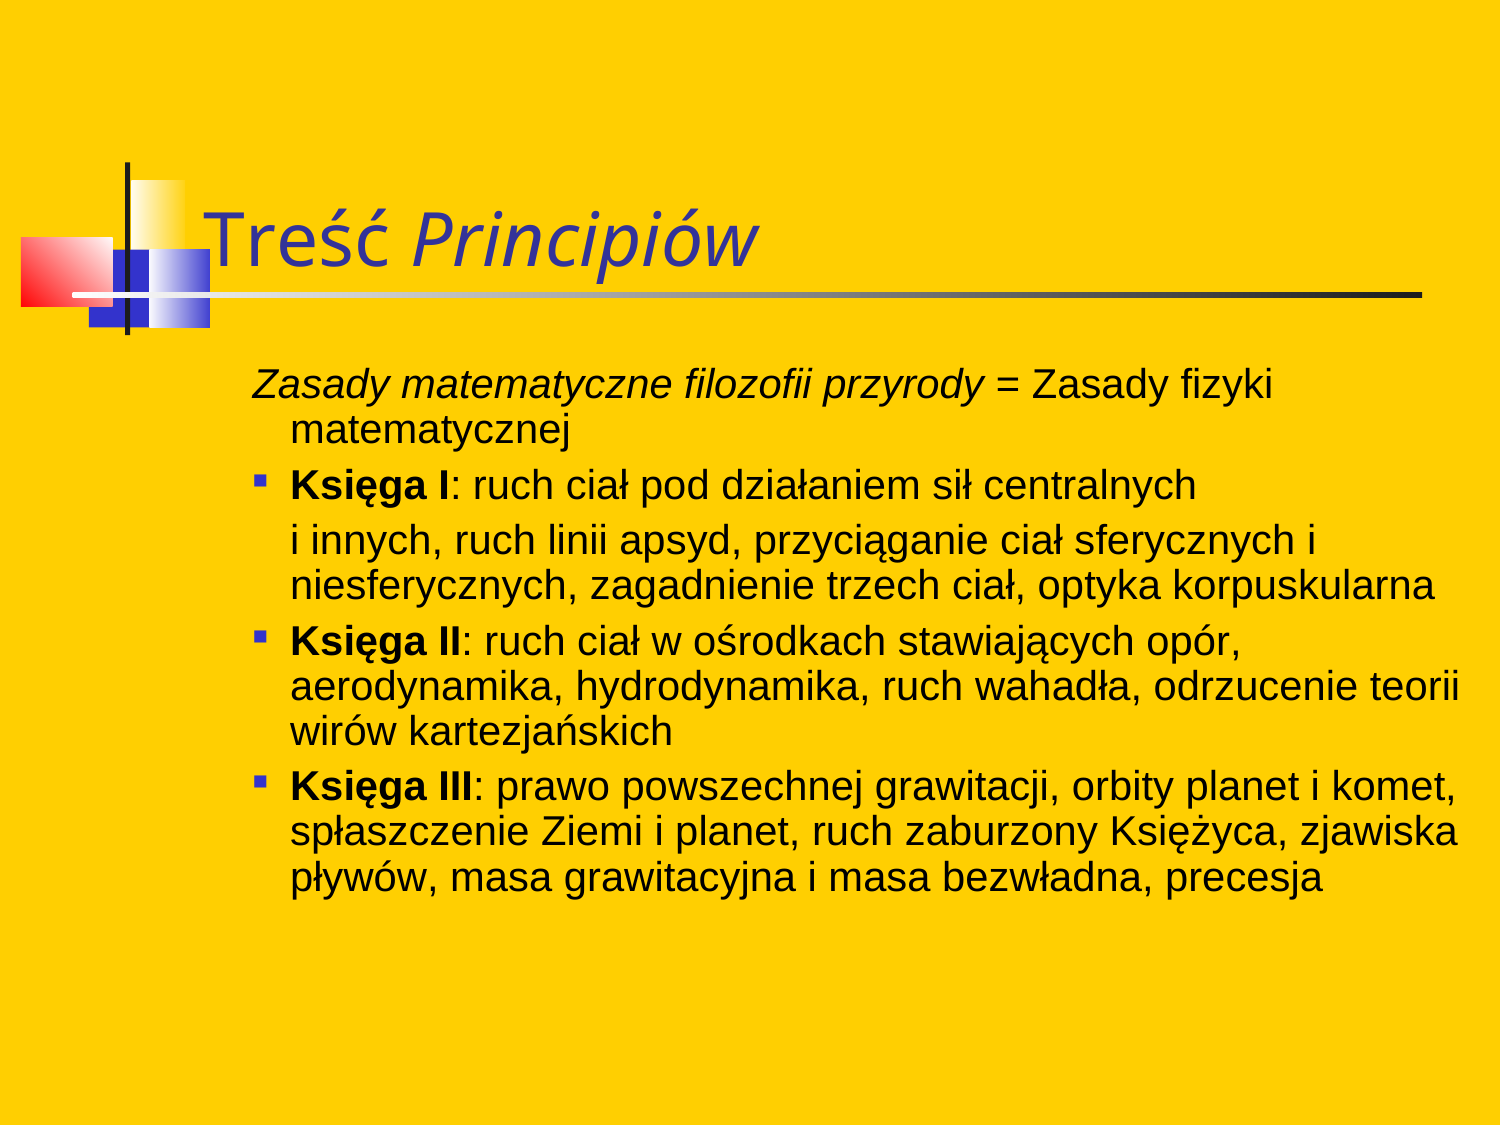

# Treść Principiów
Zasady matematyczne filozofii przyrody = Zasady fizyki matematycznej
Księga I: ruch ciał pod działaniem sił centralnych
	i innych, ruch linii apsyd, przyciąganie ciał sferycznych i niesferycznych, zagadnienie trzech ciał, optyka korpuskularna
Księga II: ruch ciał w ośrodkach stawiających opór, aerodynamika, hydrodynamika, ruch wahadła, odrzucenie teorii wirów kartezjańskich
Księga III: prawo powszechnej grawitacji, orbity planet i komet, spłaszczenie Ziemi i planet, ruch zaburzony Księżyca, zjawiska pływów, masa grawitacyjna i masa bezwładna, precesja